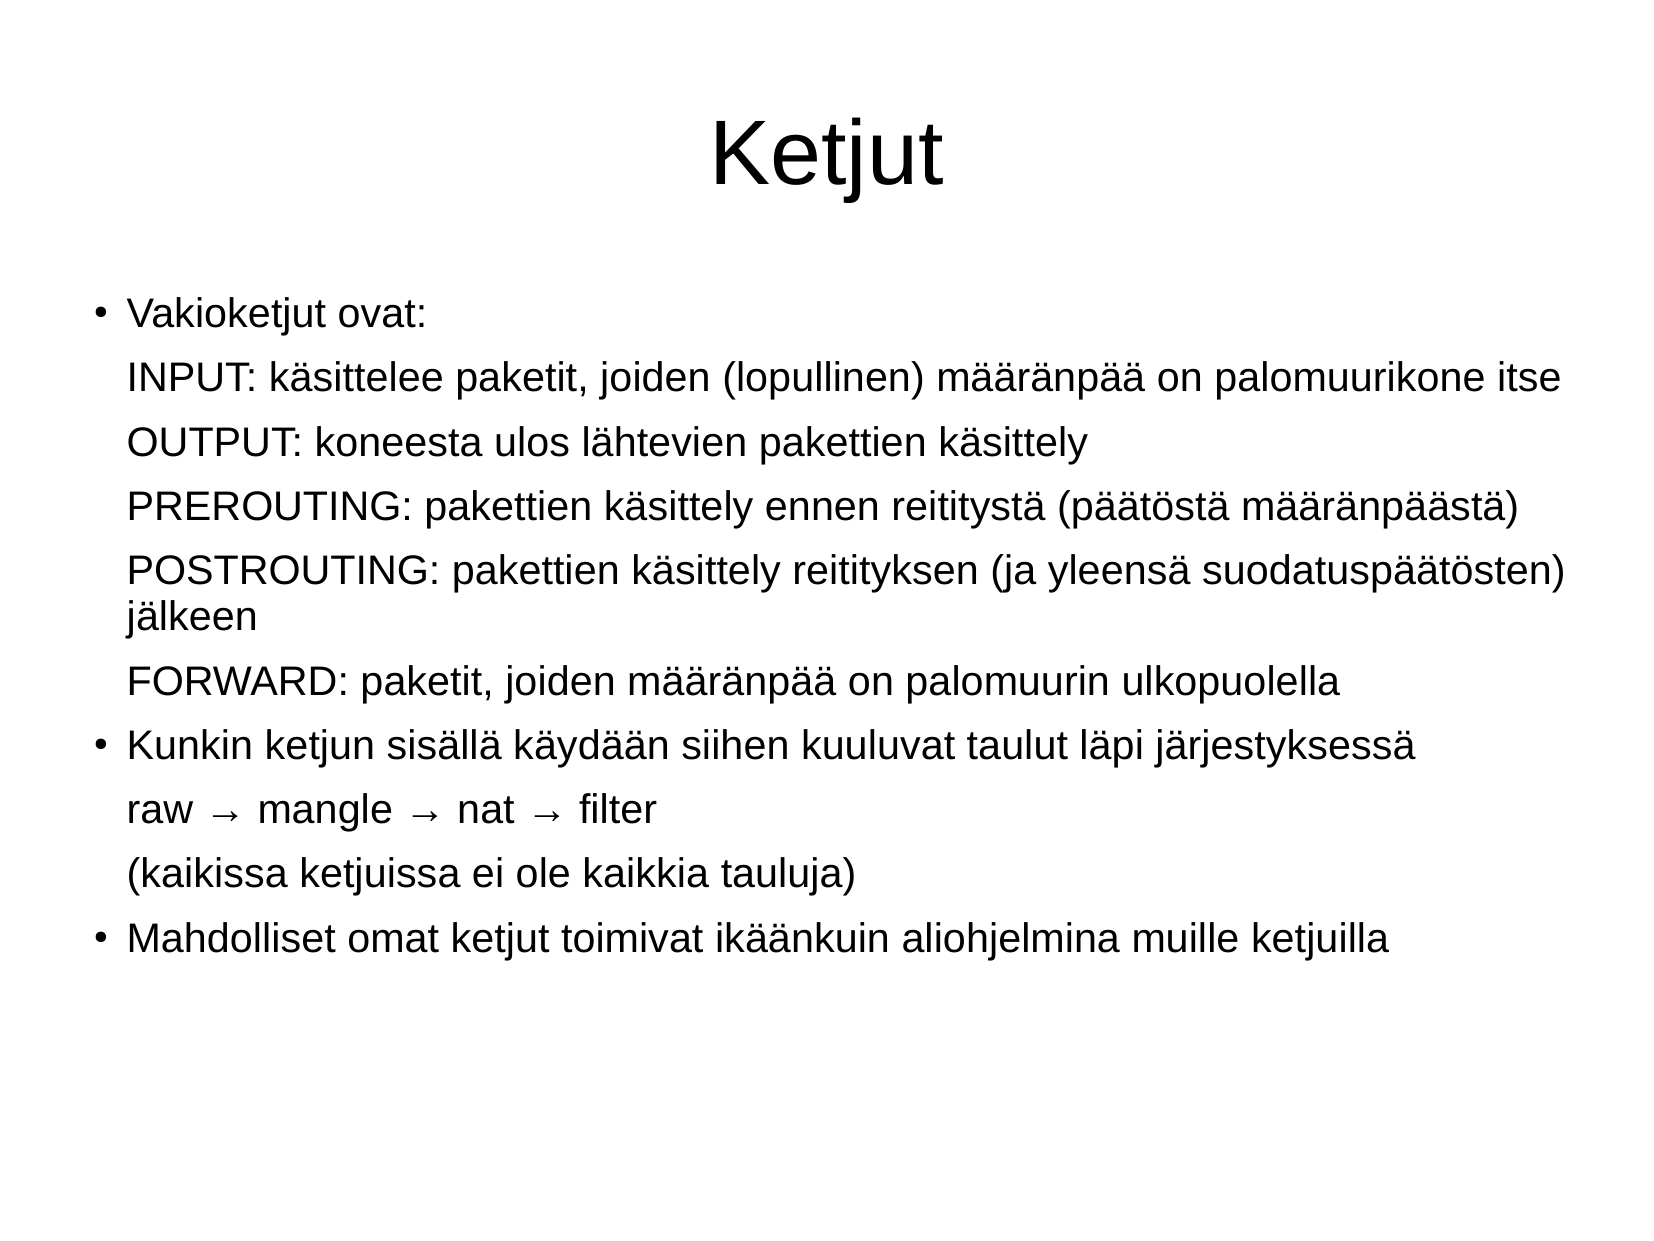

# Ketjut
Vakioketjut ovat:
INPUT: käsittelee paketit, joiden (lopullinen) määränpää on palomuurikone itse
OUTPUT: koneesta ulos lähtevien pakettien käsittely
PREROUTING: pakettien käsittely ennen reititystä (päätöstä määränpäästä)
POSTROUTING: pakettien käsittely reitityksen (ja yleensä suodatuspäätösten) jälkeen
FORWARD: paketit, joiden määränpää on palomuurin ulkopuolella
Kunkin ketjun sisällä käydään siihen kuuluvat taulut läpi järjestyksessä
raw → mangle → nat → filter
(kaikissa ketjuissa ei ole kaikkia tauluja)
Mahdolliset omat ketjut toimivat ikäänkuin aliohjelmina muille ketjuilla